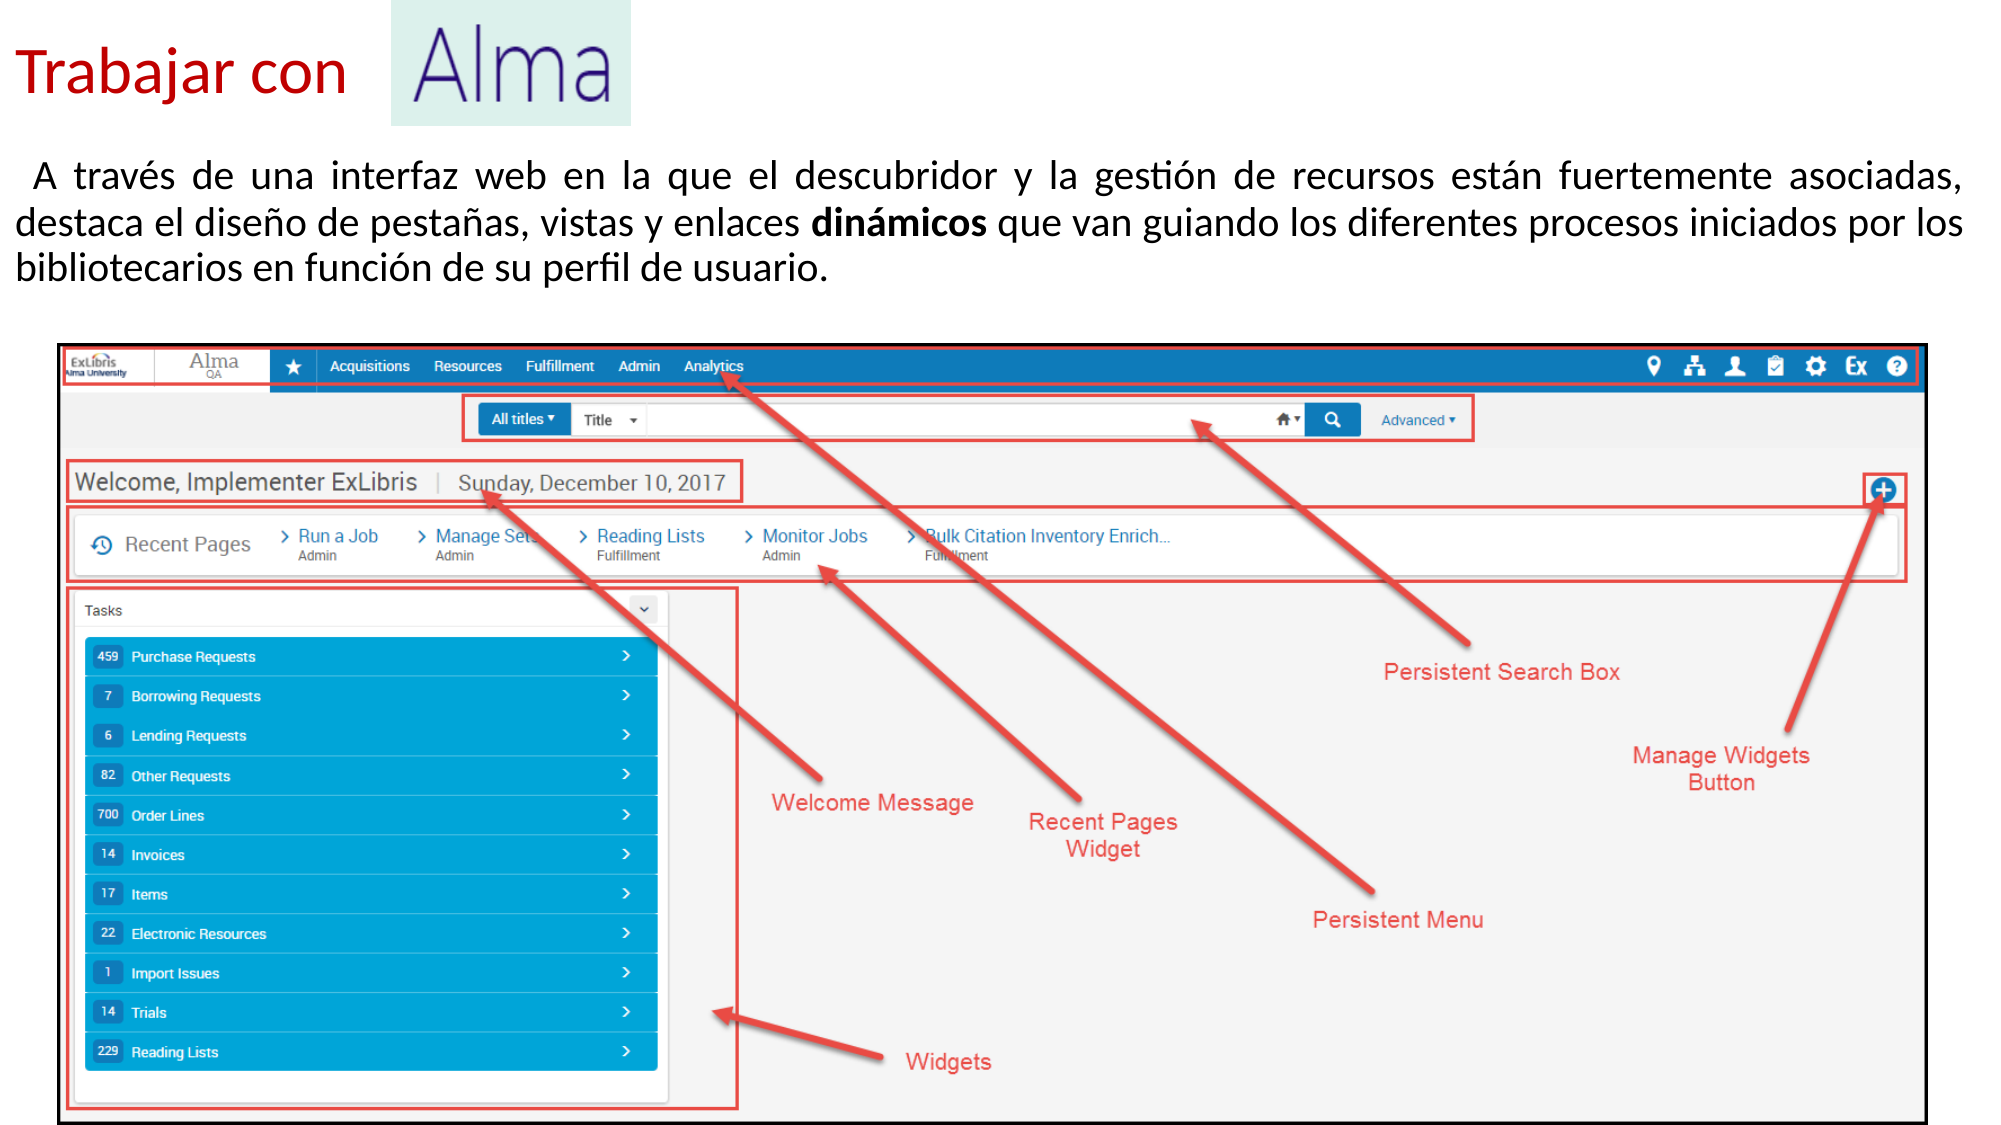

# Trabajar con
 A través de una interfaz web en la que el descubridor y la gestión de recursos están fuertemente asociadas, destaca el diseño de pestañas, vistas y enlaces dinámicos que van guiando los diferentes procesos iniciados por los bibliotecarios en función de su perfil de usuario.